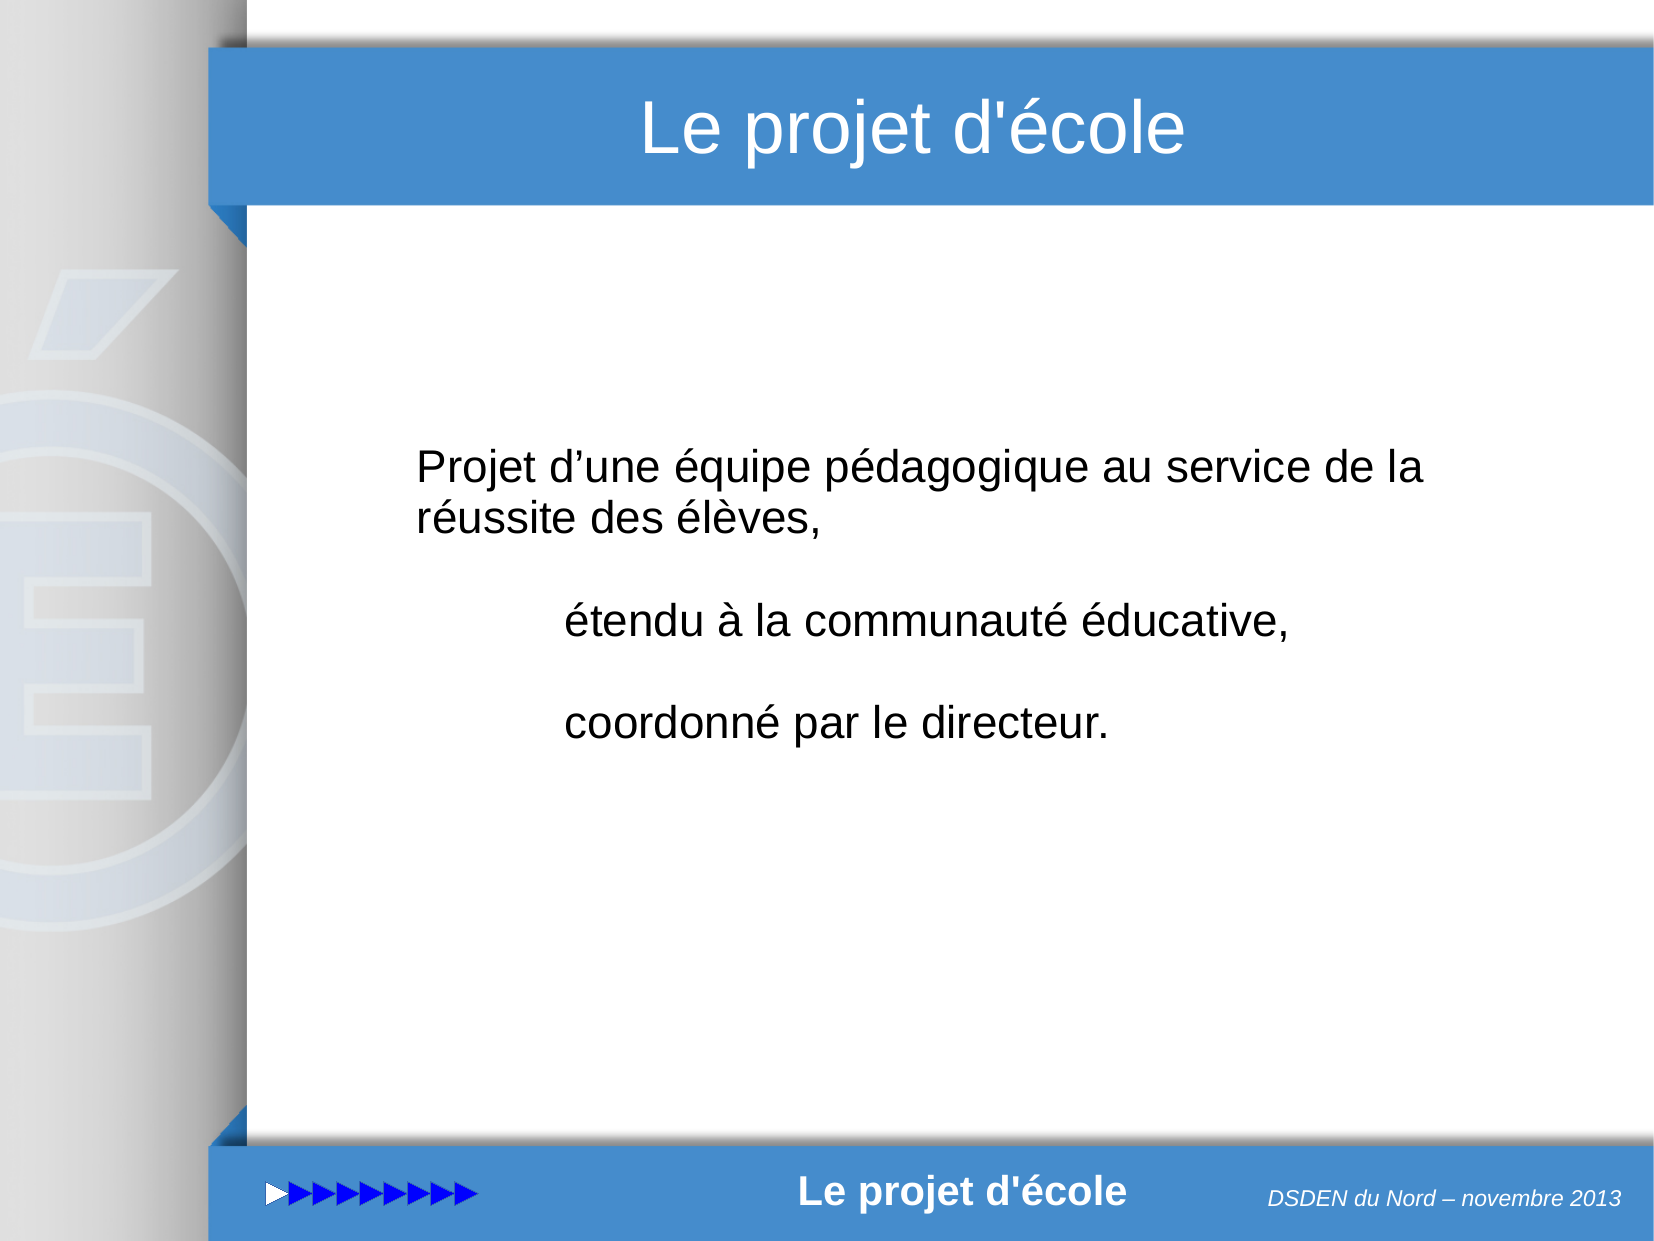

Le projet d'école
Projet d’une équipe pédagogique au service de la réussite des élèves,
		étendu à la communauté éducative,
		coordonné par le directeur.
Le projet d'école
DSDEN du Nord – novembre 2013